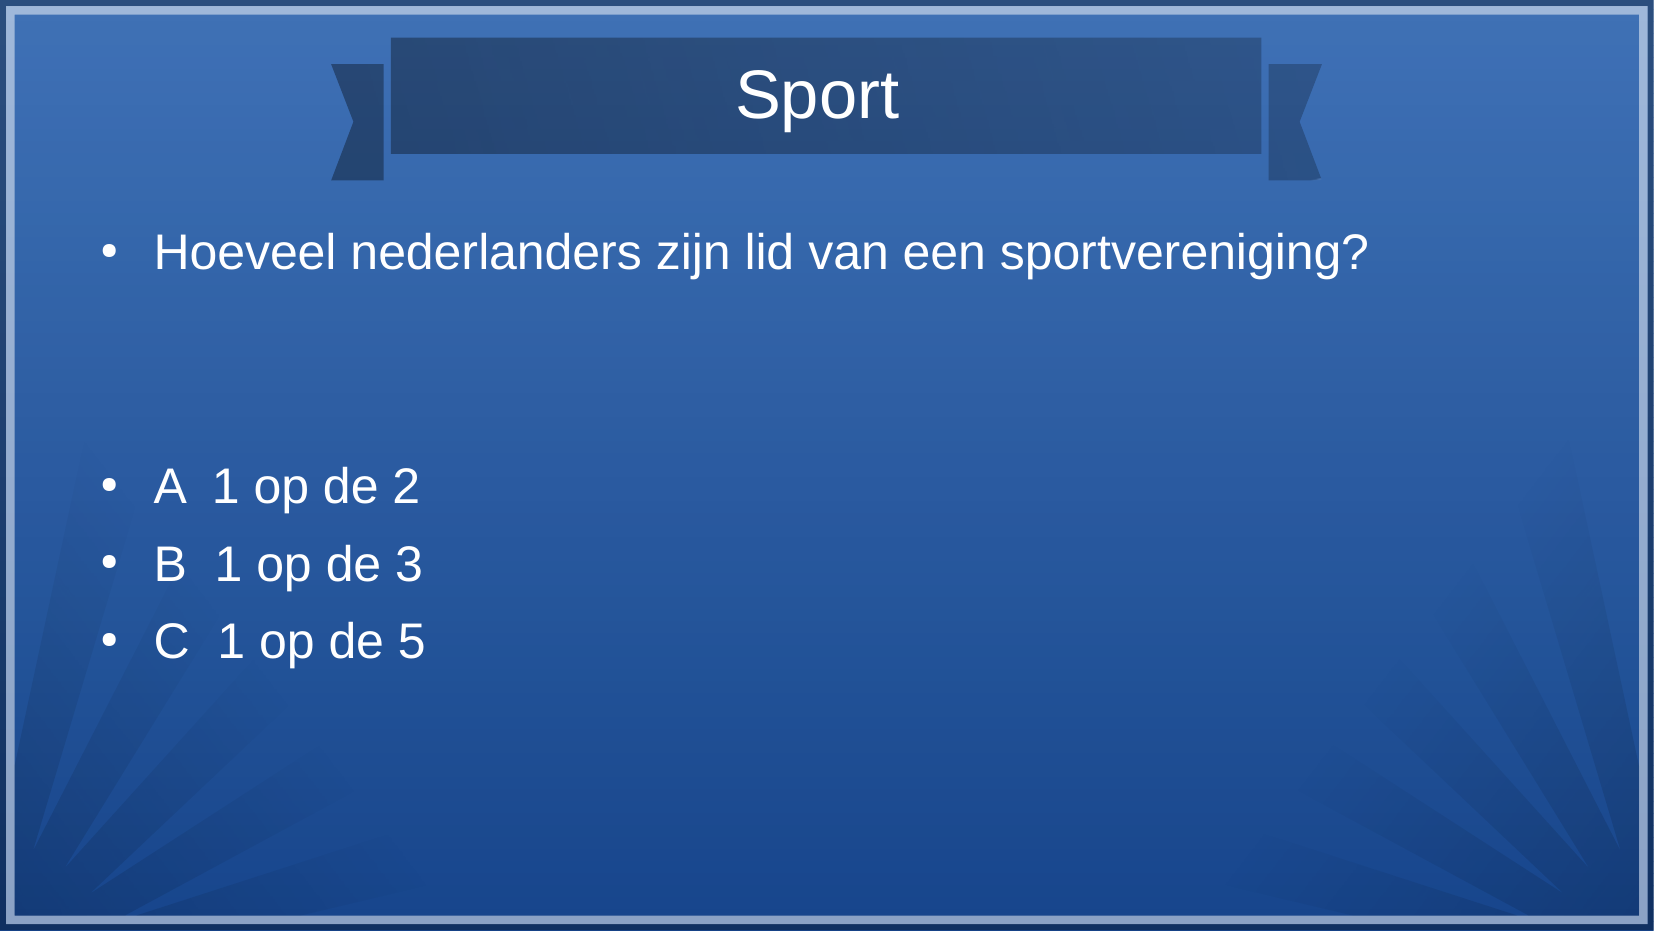

# Sport
Hoeveel nederlanders zijn lid van een sportvereniging?
A 1 op de 2
B 1 op de 3
C 1 op de 5